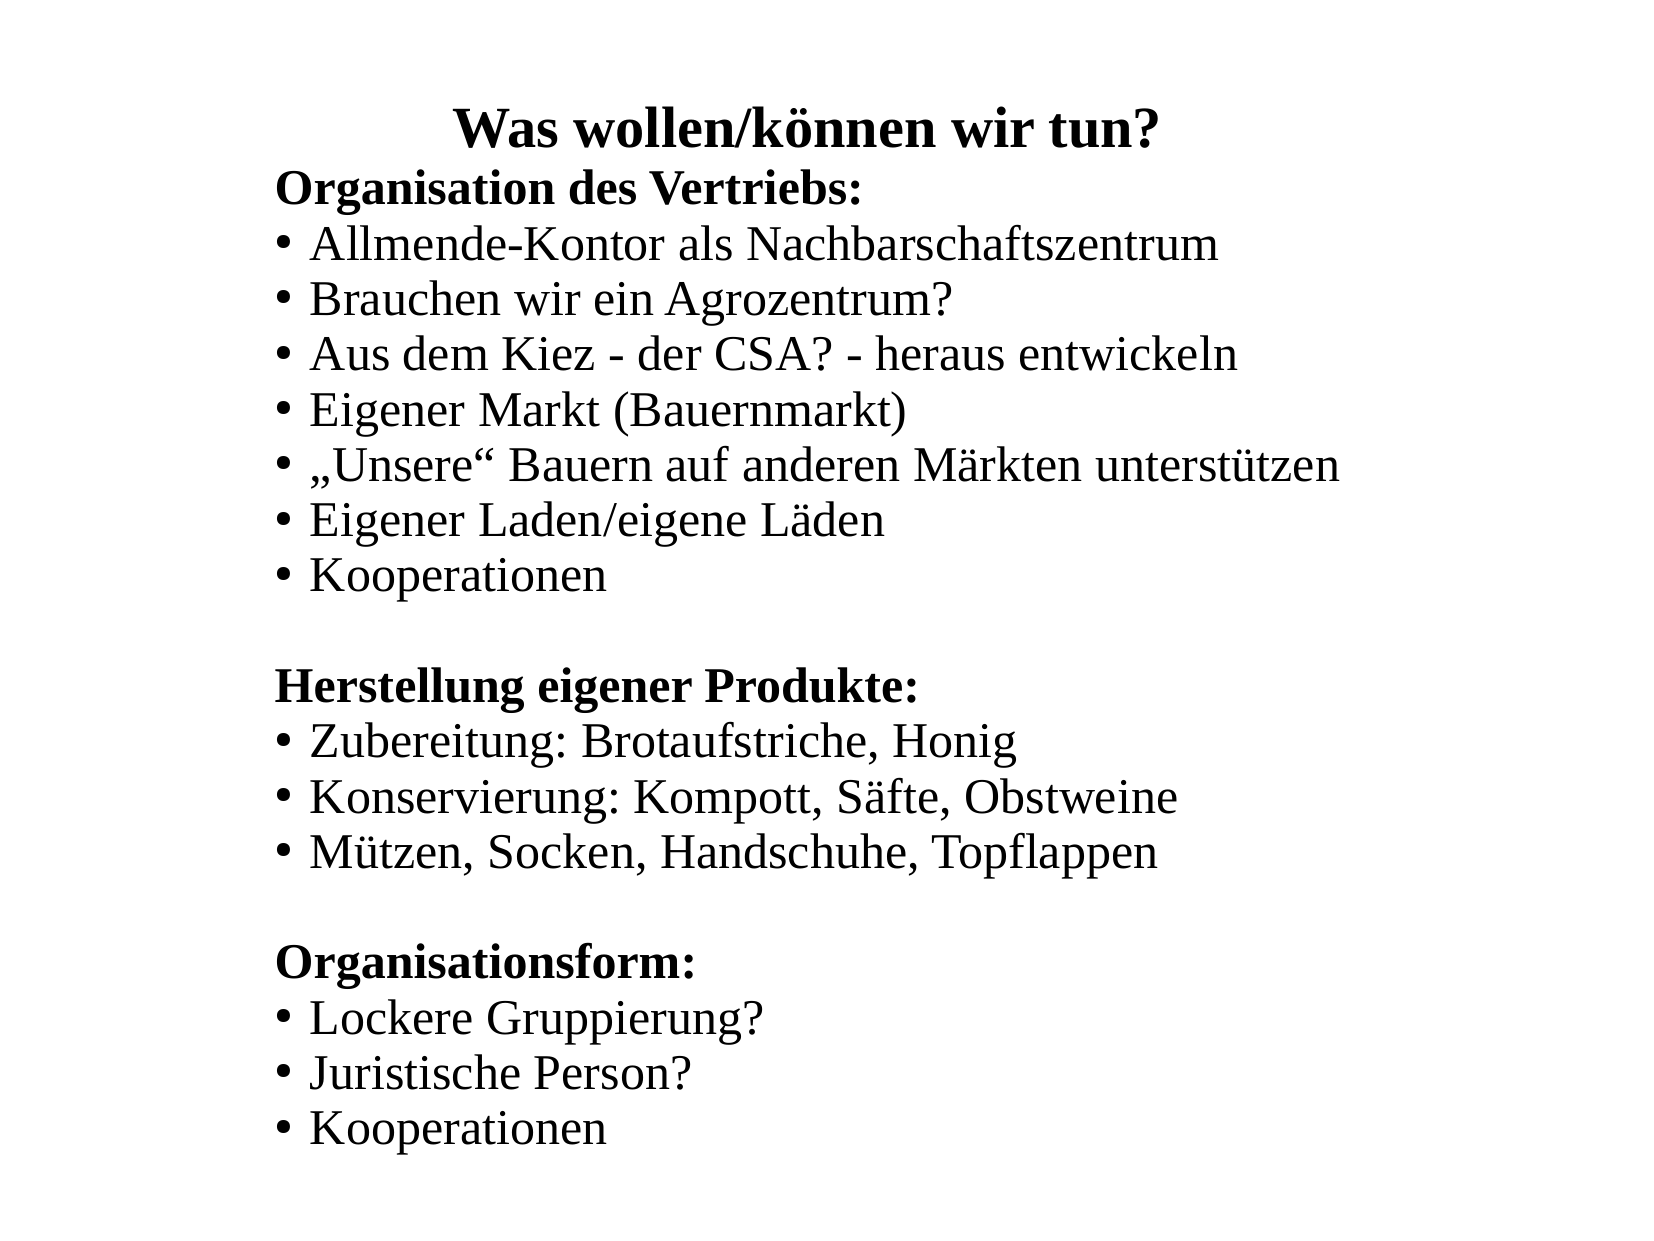

Was wollen/können wir tun?
Organisation des Vertriebs:
Allmende-Kontor als Nachbarschaftszentrum
Brauchen wir ein Agrozentrum?
Aus dem Kiez - der CSA? - heraus entwickeln
Eigener Markt (Bauernmarkt)
„Unsere“ Bauern auf anderen Märkten unterstützen
Eigener Laden/eigene Läden
Kooperationen
Herstellung eigener Produkte:
Zubereitung: Brotaufstriche, Honig
Konservierung: Kompott, Säfte, Obstweine
Mützen, Socken, Handschuhe, Topflappen
Organisationsform:
Lockere Gruppierung?
Juristische Person?
Kooperationen